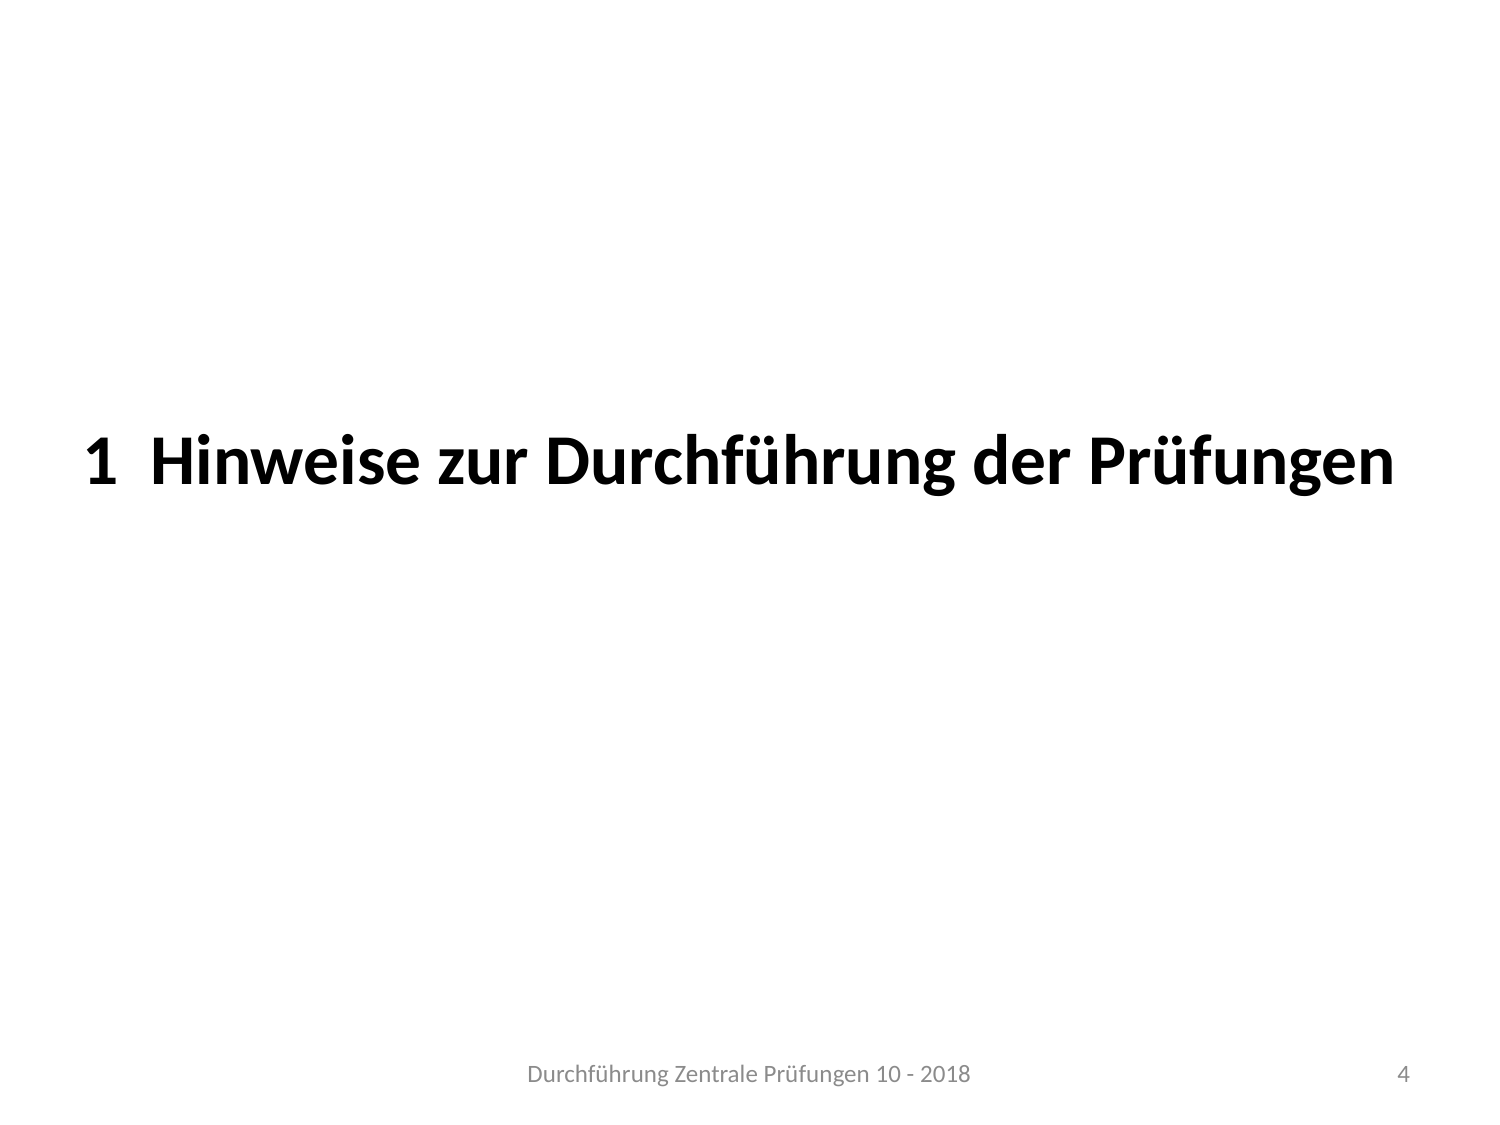

# 1 Hinweise zur Durchführung der Prüfungen
Durchführung Zentrale Prüfungen 10 - 2018